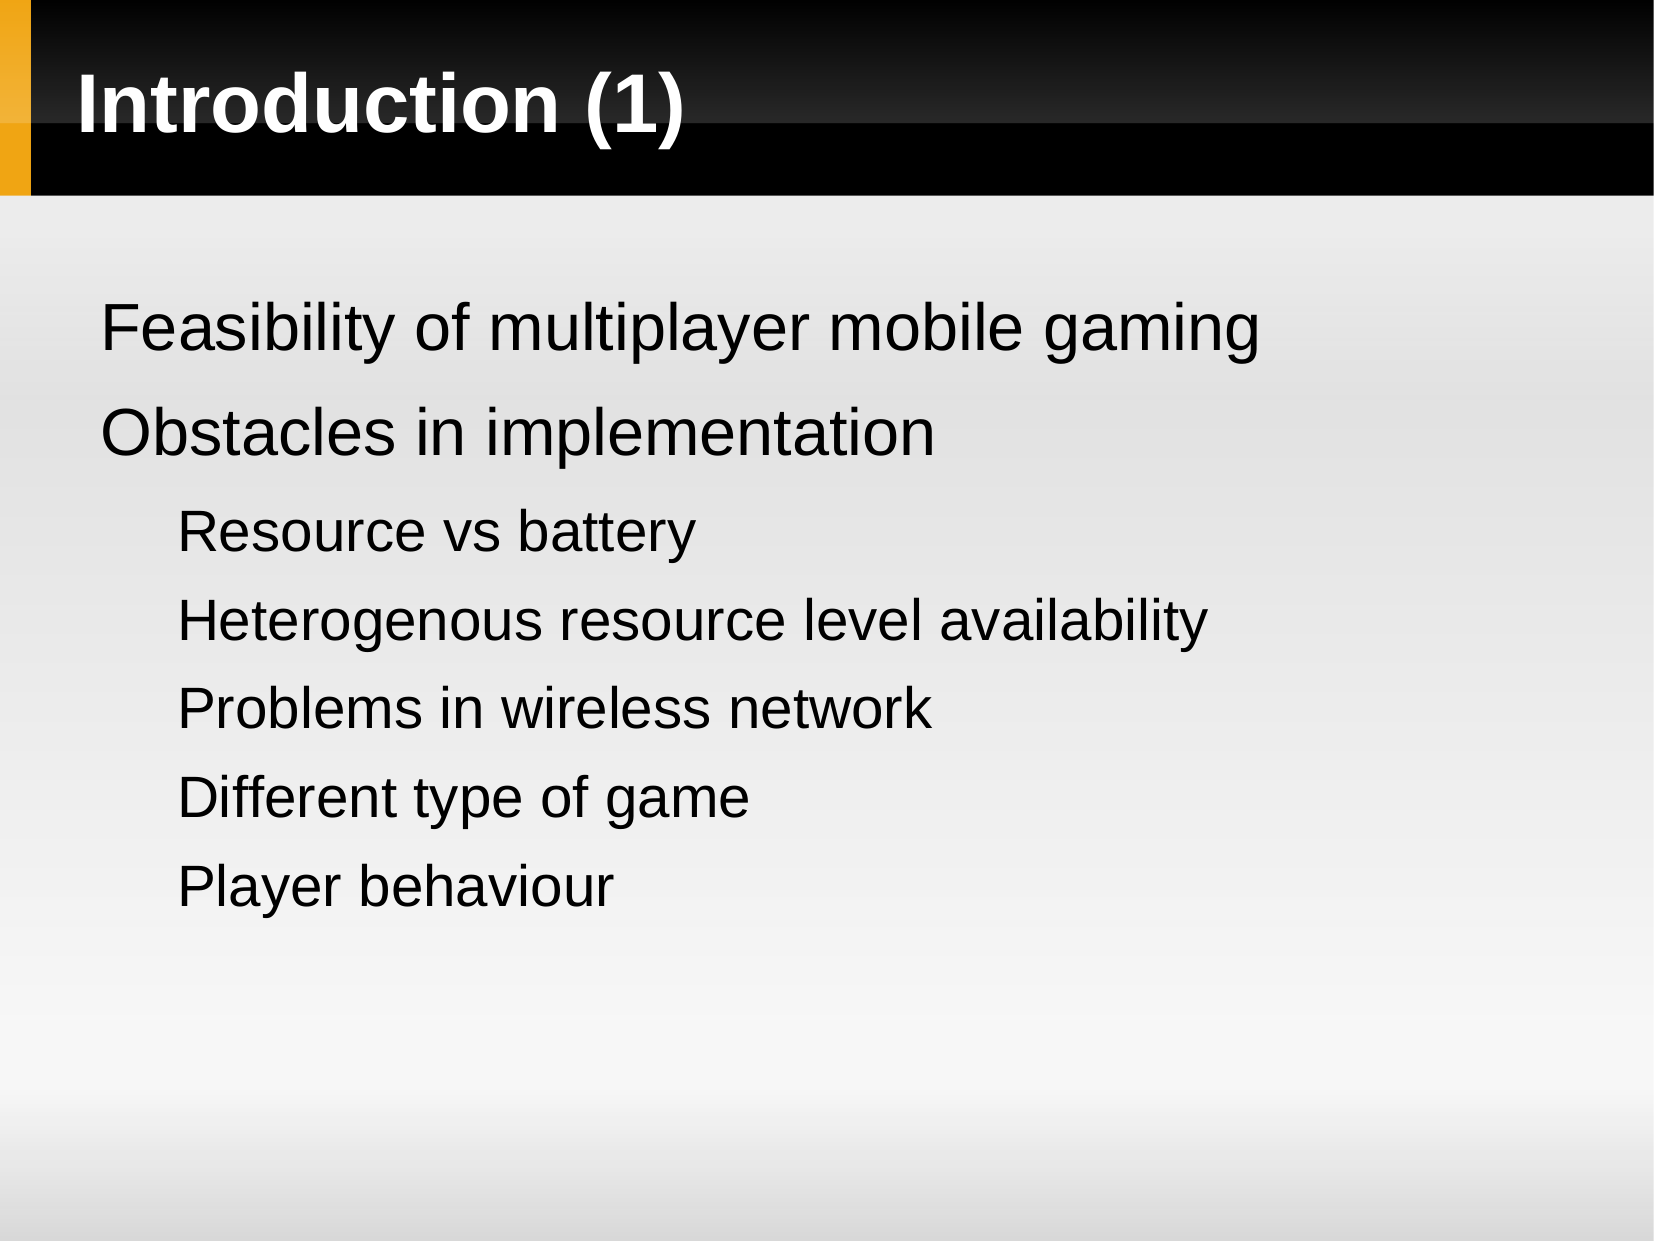

# Introduction (1)
Feasibility of multiplayer mobile gaming
Obstacles in implementation
Resource vs battery
Heterogenous resource level availability
Problems in wireless network
Different type of game
Player behaviour